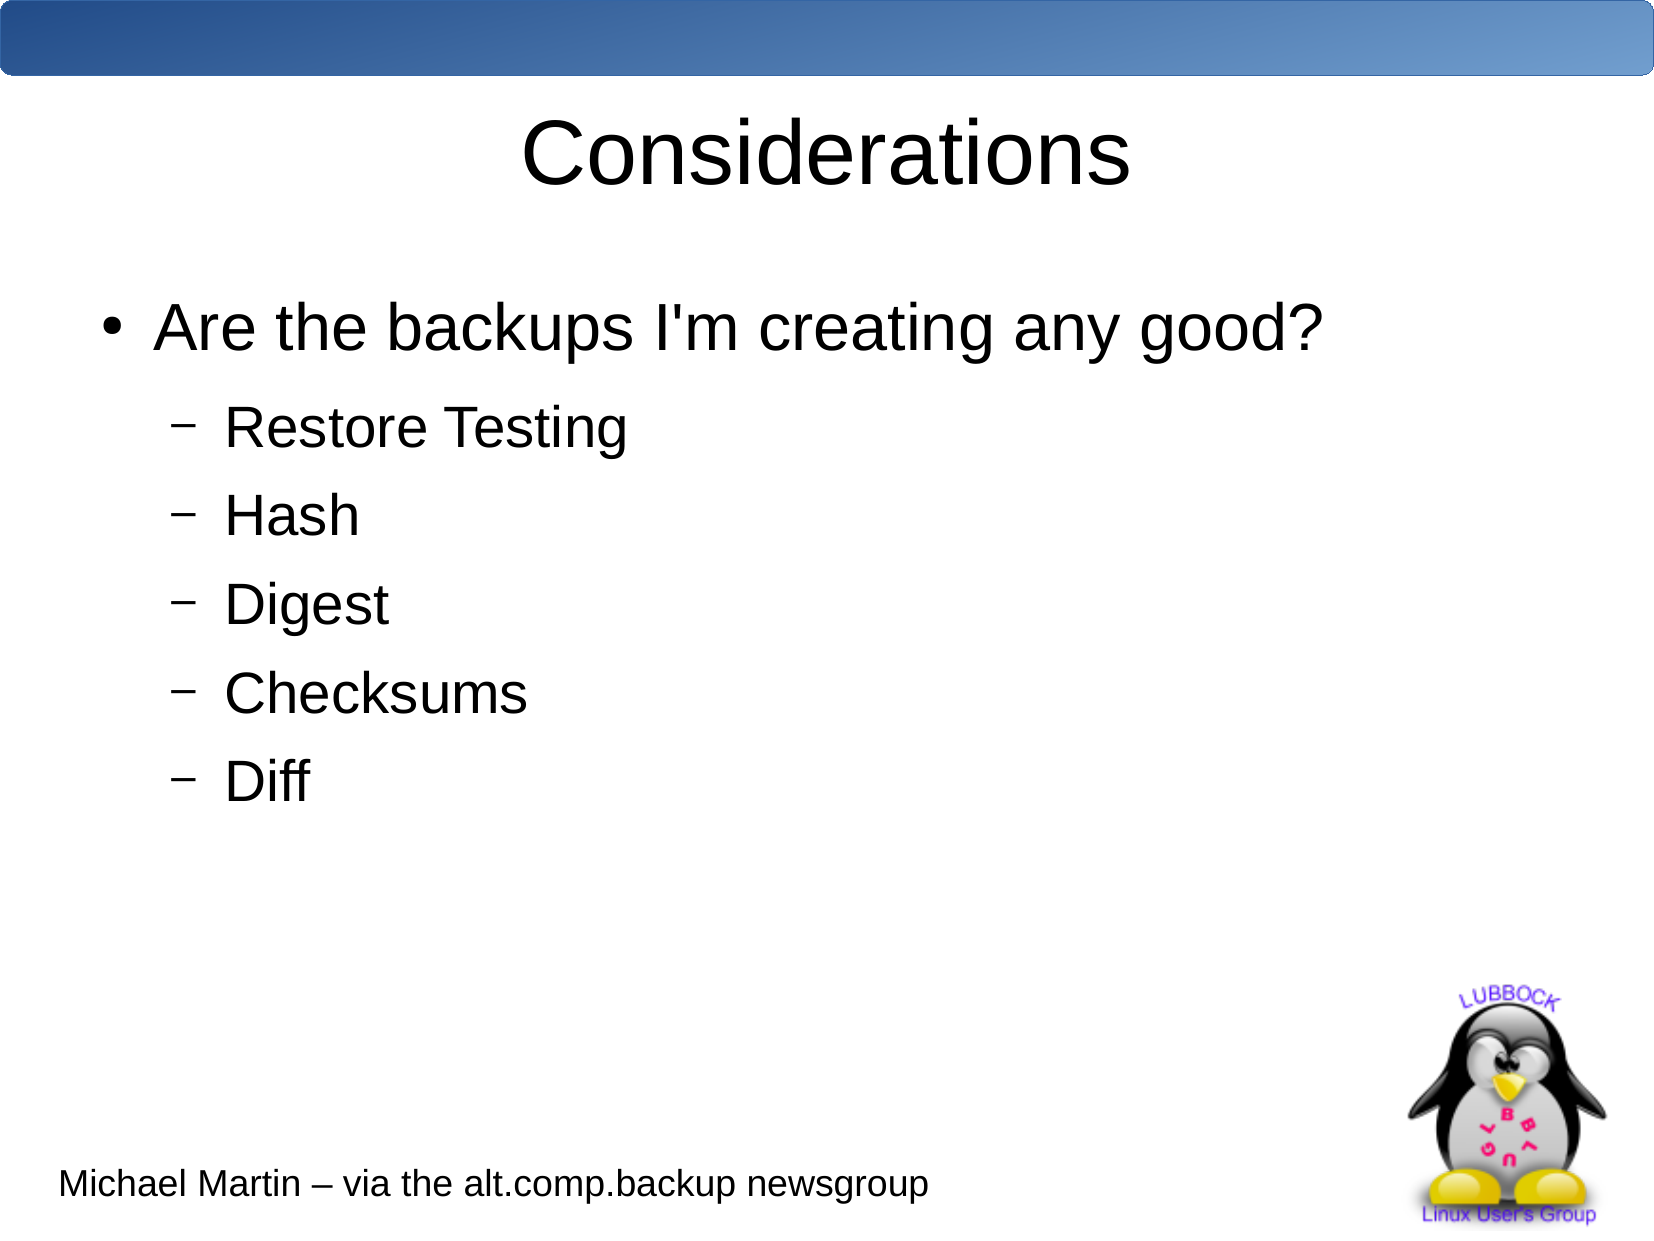

# Considerations
Are the backups I'm creating any good?
Restore Testing
Hash
Digest
Checksums
Diff
Michael Martin – via the alt.comp.backup newsgroup